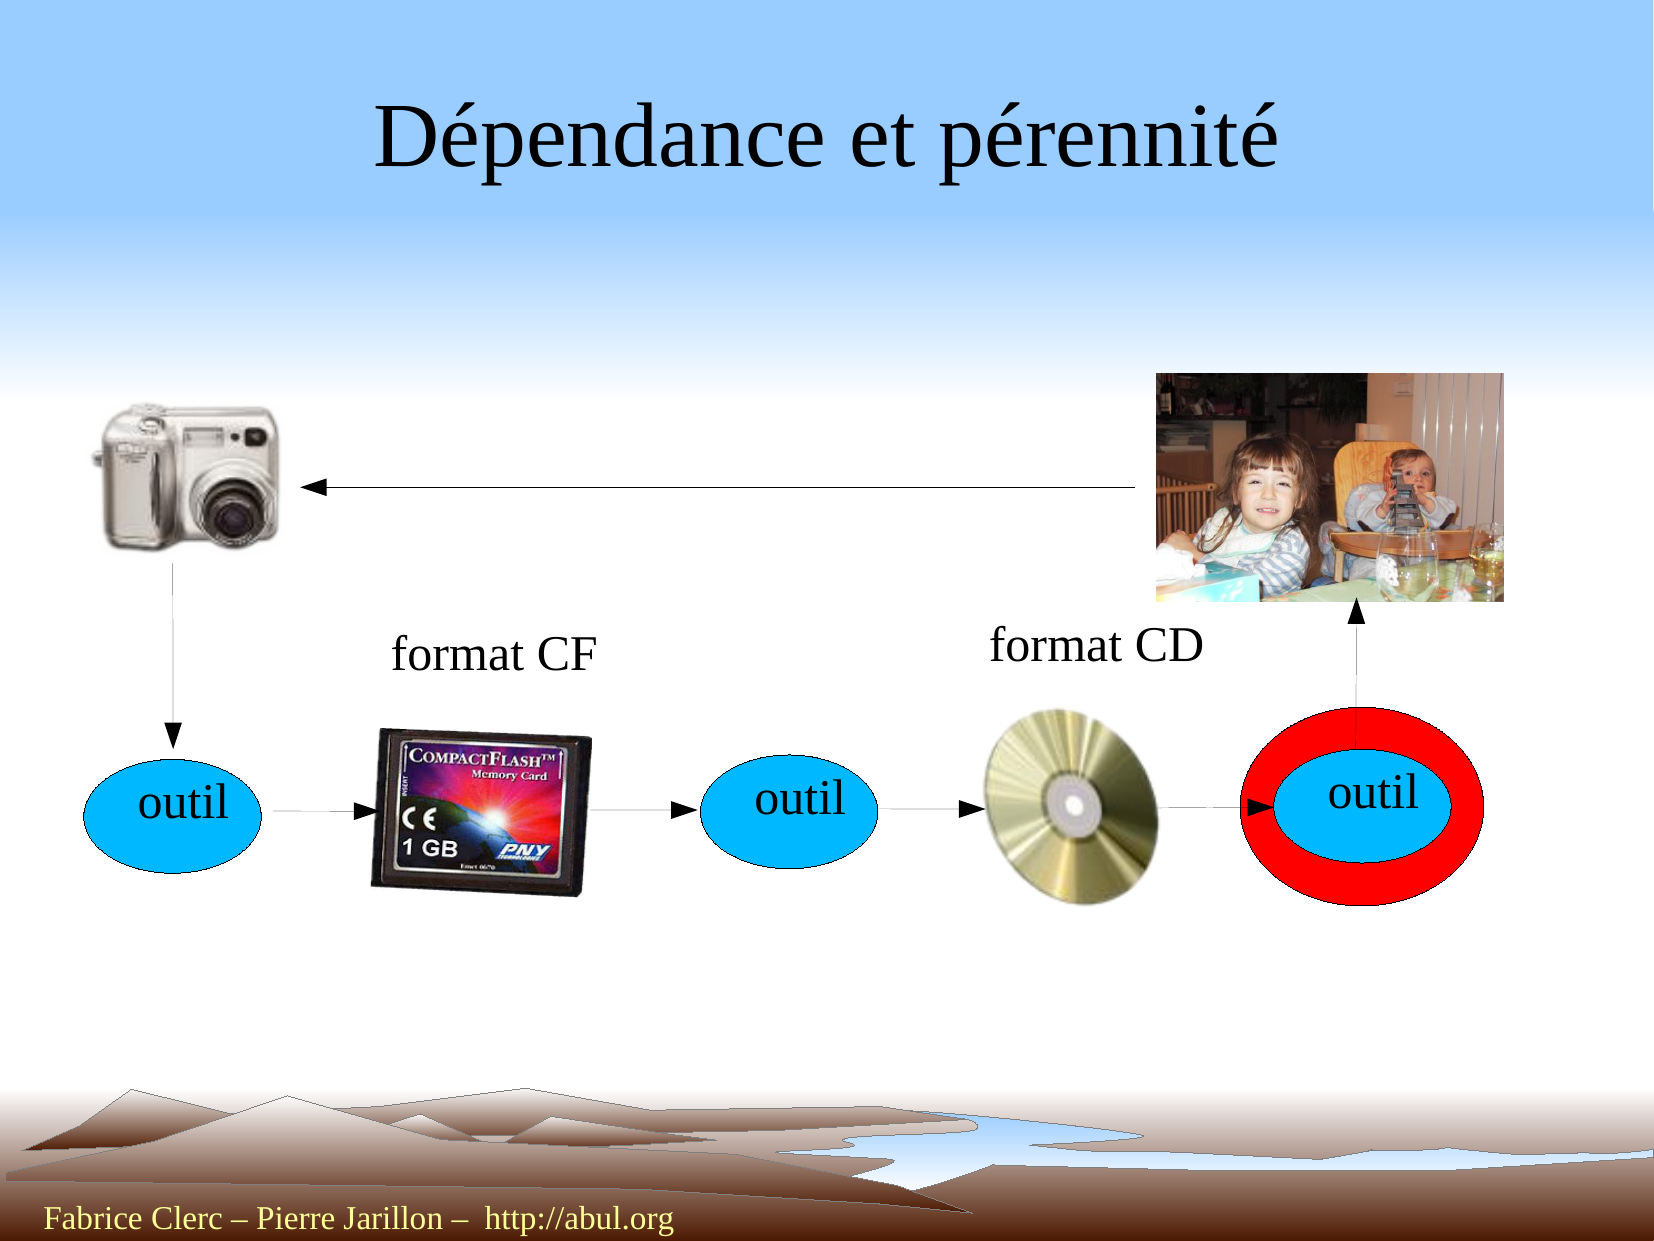

# Dépendance et pérennité
format CD
format CF
outil
outil
outil